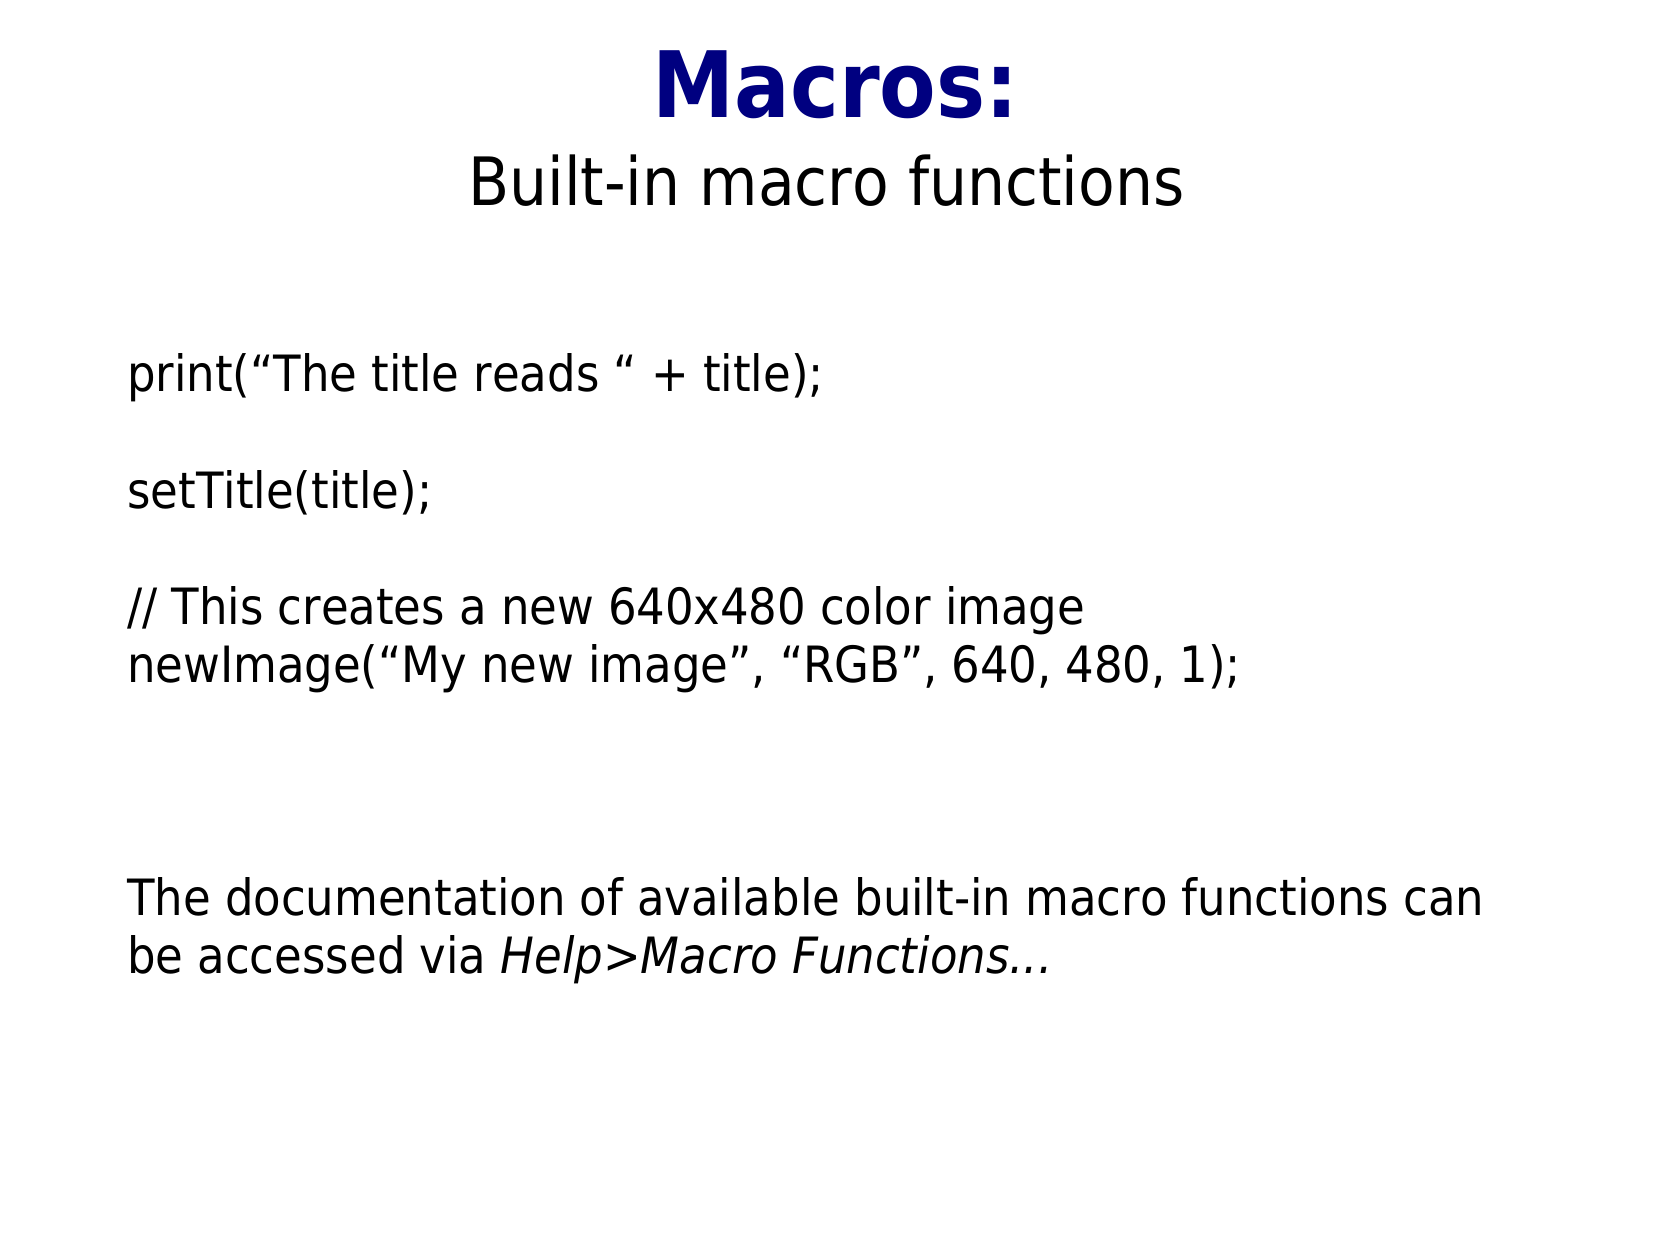

Macros:
# Built-in macro functions
print(“The title reads “ + title);
setTitle(title);
// This creates a new 640x480 color image
newImage(“My new image”, “RGB”, 640, 480, 1);
The documentation of available built-in macro functions can be accessed via Help>Macro Functions...